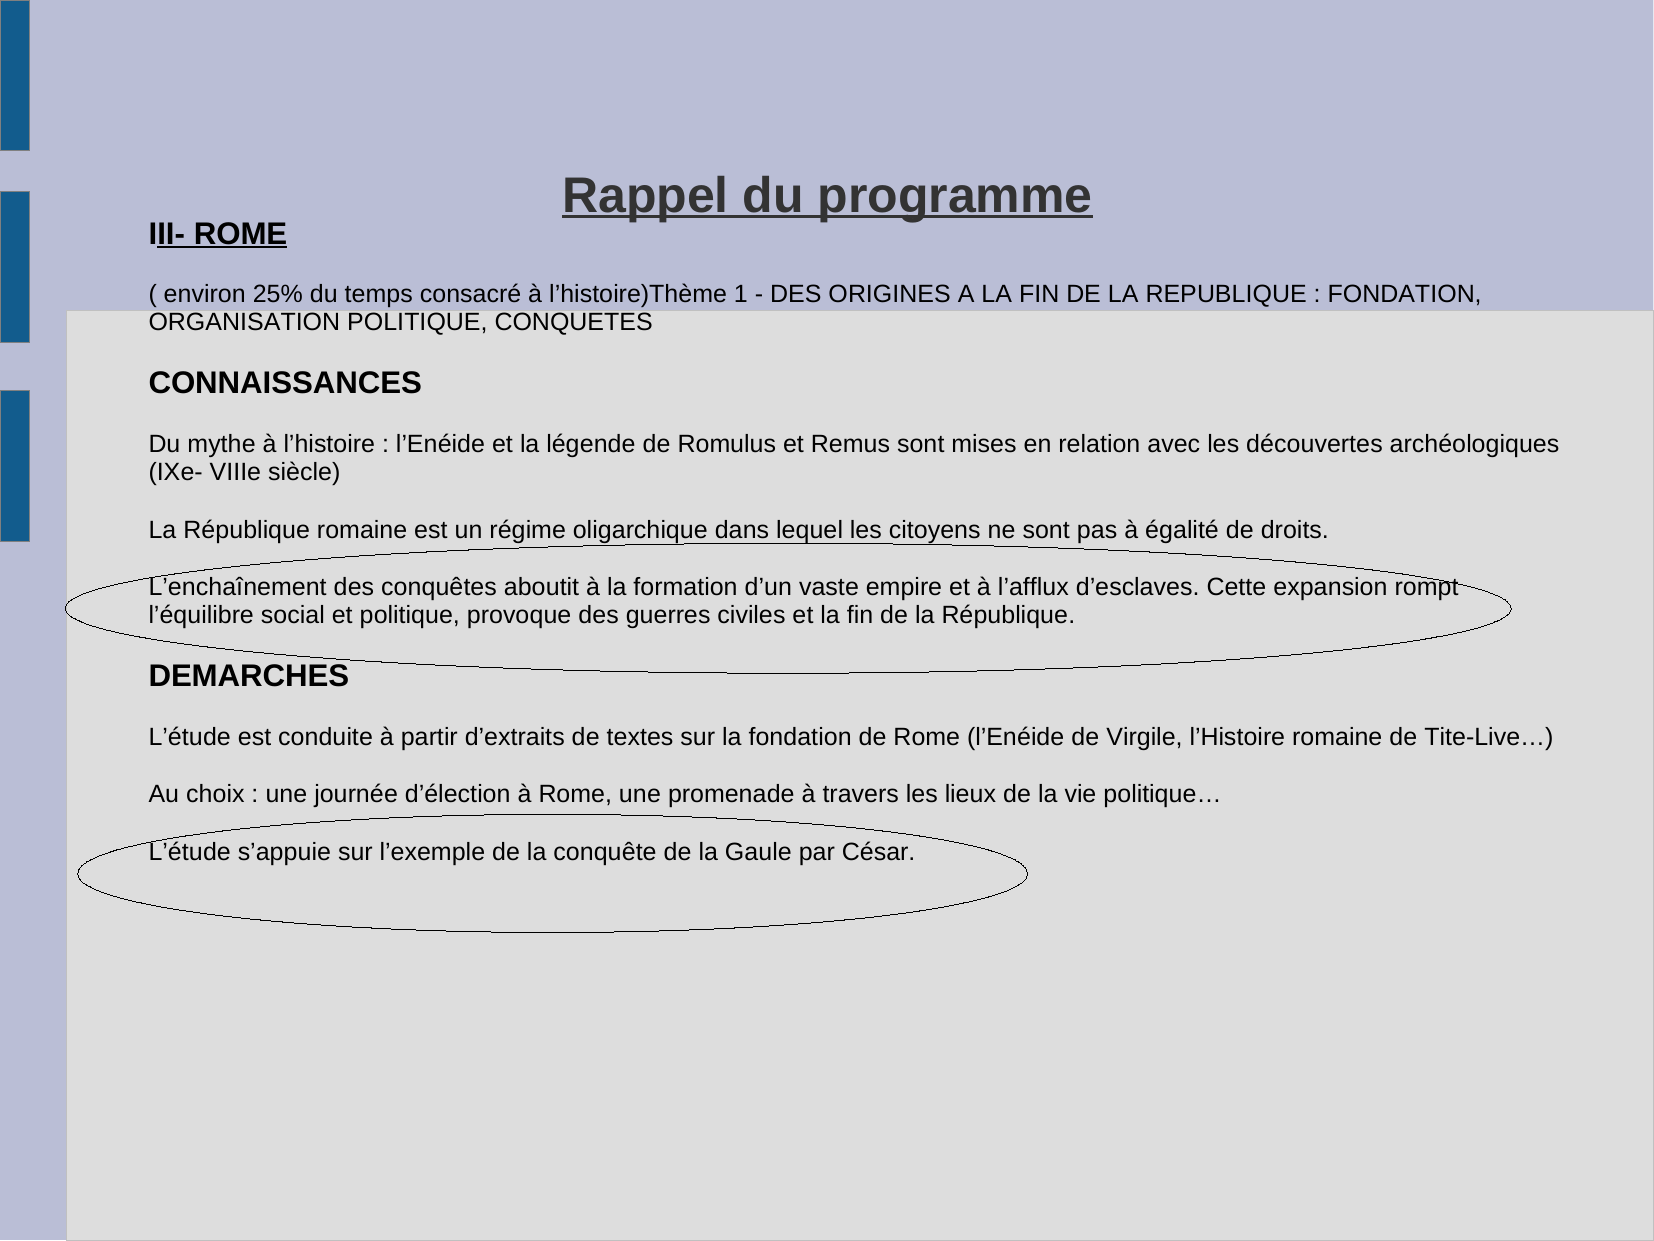

# Rappel du programme
III- ROME
( environ 25% du temps consacré à l’histoire)Thème 1 - DES ORIGINES A LA FIN DE LA REPUBLIQUE : FONDATION, ORGANISATION POLITIQUE, CONQUETES
CONNAISSANCES
Du mythe à l’histoire : l’Enéide et la légende de Romulus et Remus sont mises en relation avec les découvertes archéologiques (IXe- VIIIe siècle)
La République romaine est un régime oligarchique dans lequel les citoyens ne sont pas à égalité de droits.
L’enchaînement des conquêtes aboutit à la formation d’un vaste empire et à l’afflux d’esclaves. Cette expansion rompt l’équilibre social et politique, provoque des guerres civiles et la fin de la République.
DEMARCHES
L’étude est conduite à partir d’extraits de textes sur la fondation de Rome (l’Enéide de Virgile, l’Histoire romaine de Tite-Live…)
Au choix : une journée d’élection à Rome, une promenade à travers les lieux de la vie politique…
L’étude s’appuie sur l’exemple de la conquête de la Gaule par César.